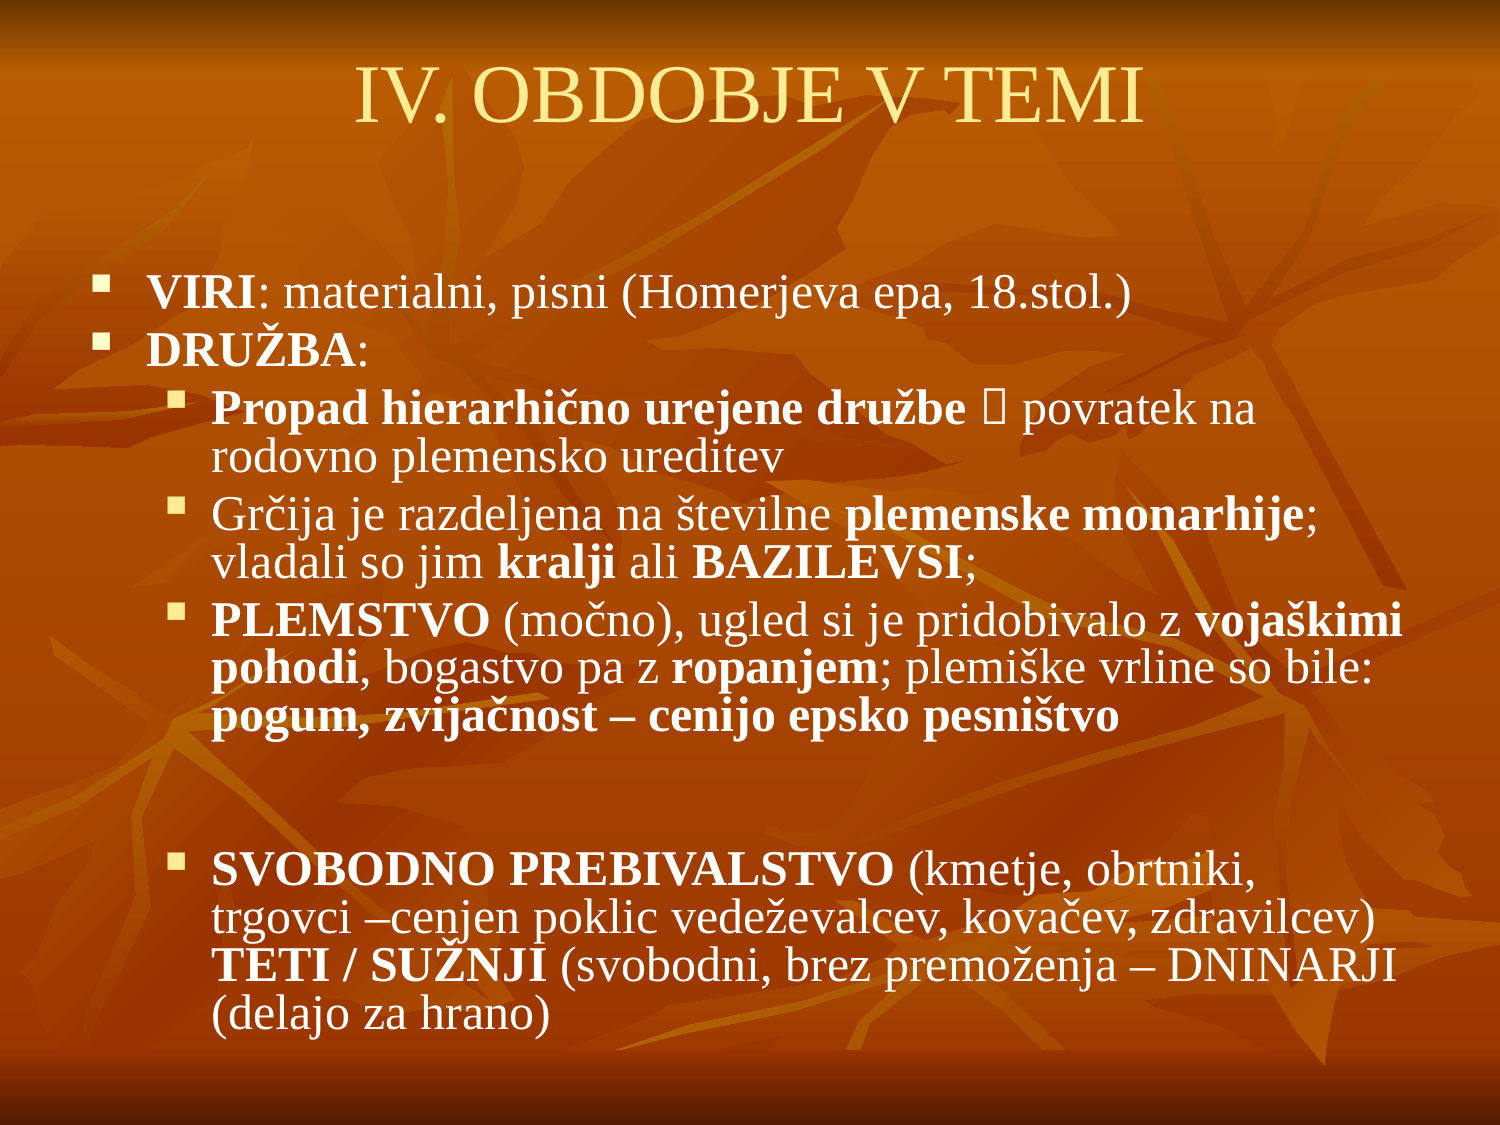

# IV. OBDOBJE V TEMI
VIRI: materialni, pisni (Homerjeva epa, 18.stol.)
DRUŽBA:
Propad hierarhično urejene družbe  povratek na rodovno plemensko ureditev
Grčija je razdeljena na številne plemenske monarhije; vladali so jim kralji ali BAZILEVSI;
PLEMSTVO (močno), ugled si je pridobivalo z vojaškimi pohodi, bogastvo pa z ropanjem; plemiške vrline so bile: pogum, zvijačnost – cenijo epsko pesništvo
SVOBODNO PREBIVALSTVO (kmetje, obrtniki, trgovci –cenjen poklic vedeževalcev, kovačev, zdravilcev)
TETI / SUŽNJI (svobodni, brez premoženja – DNINARJI (delajo za hrano)